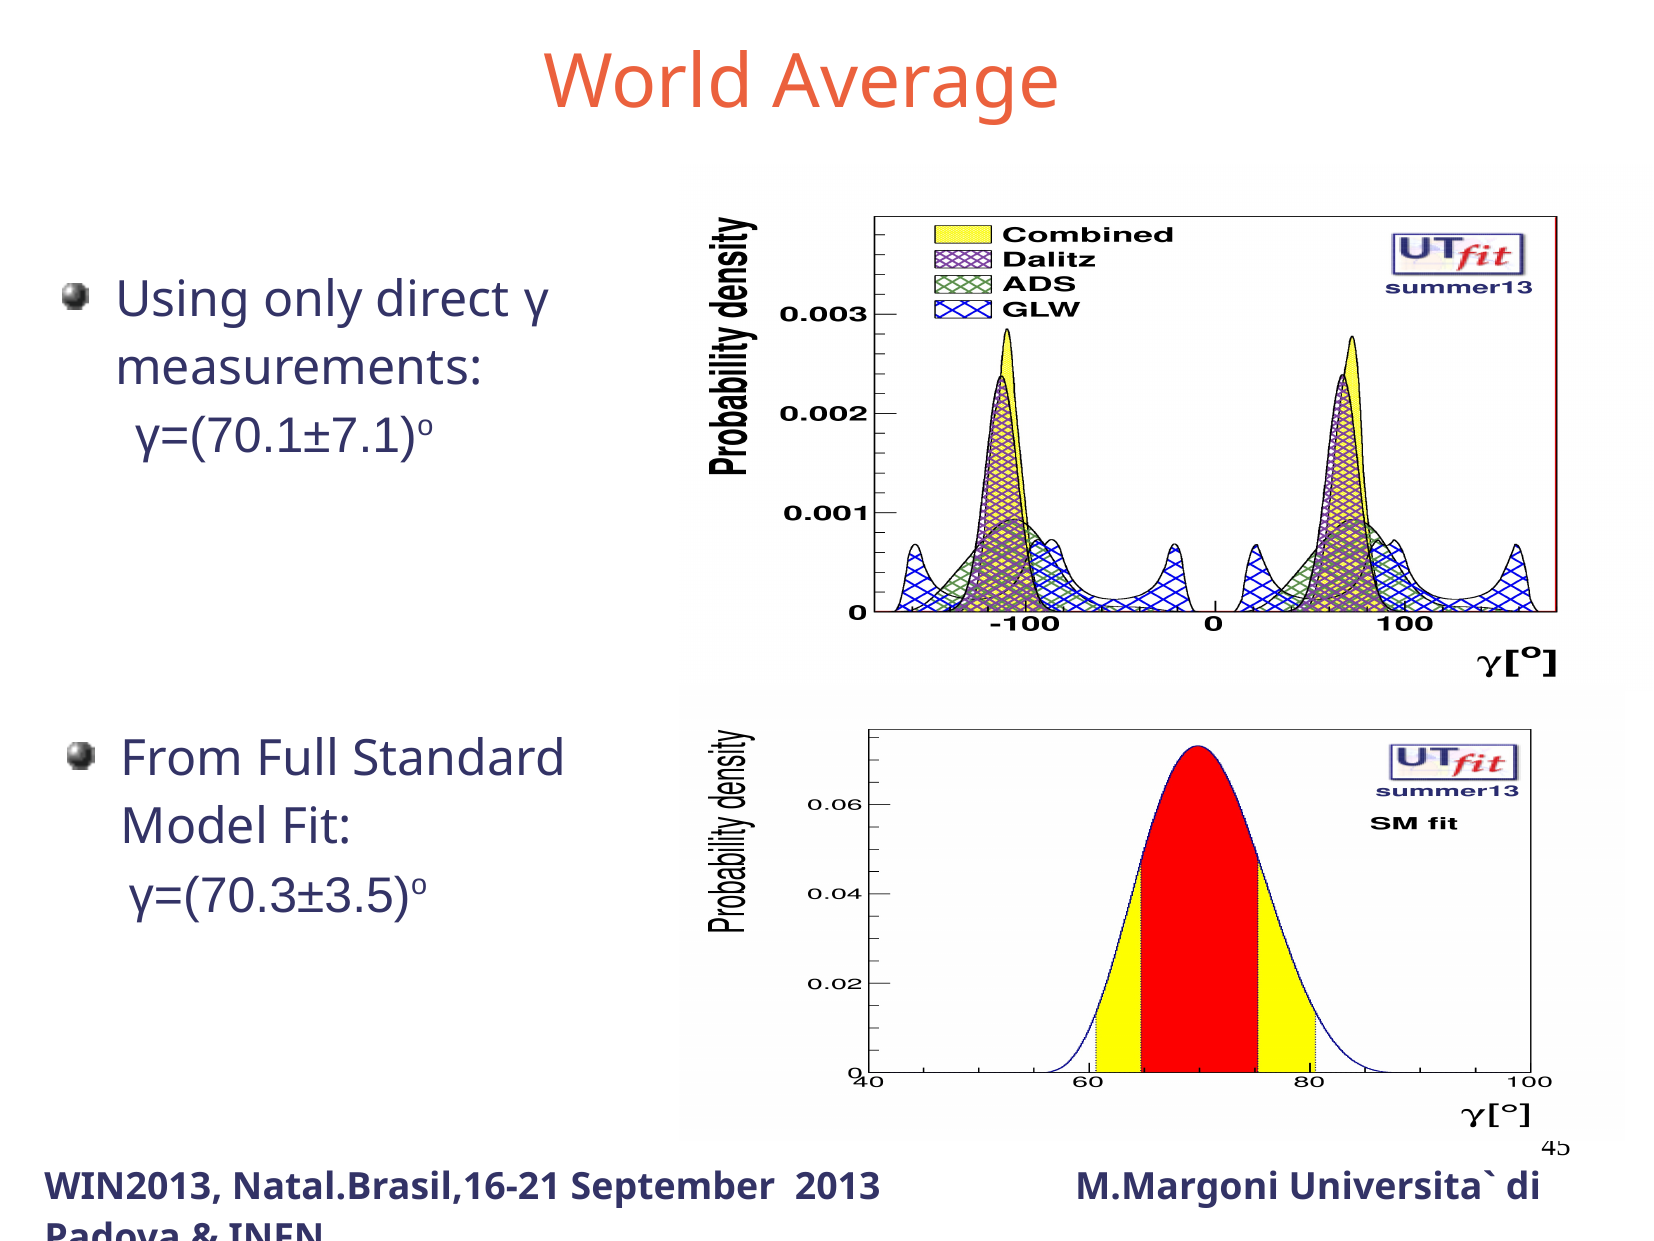

World Average
#
Using only direct γ measurements:
 γ=(70.1±7.1)o
From Full Standard Model Fit:
 γ=(70.3±3.5)o
45
WIN2013, Natal.Brasil,16-21 September 2013 M.Margoni Universita` di Padova & INFN